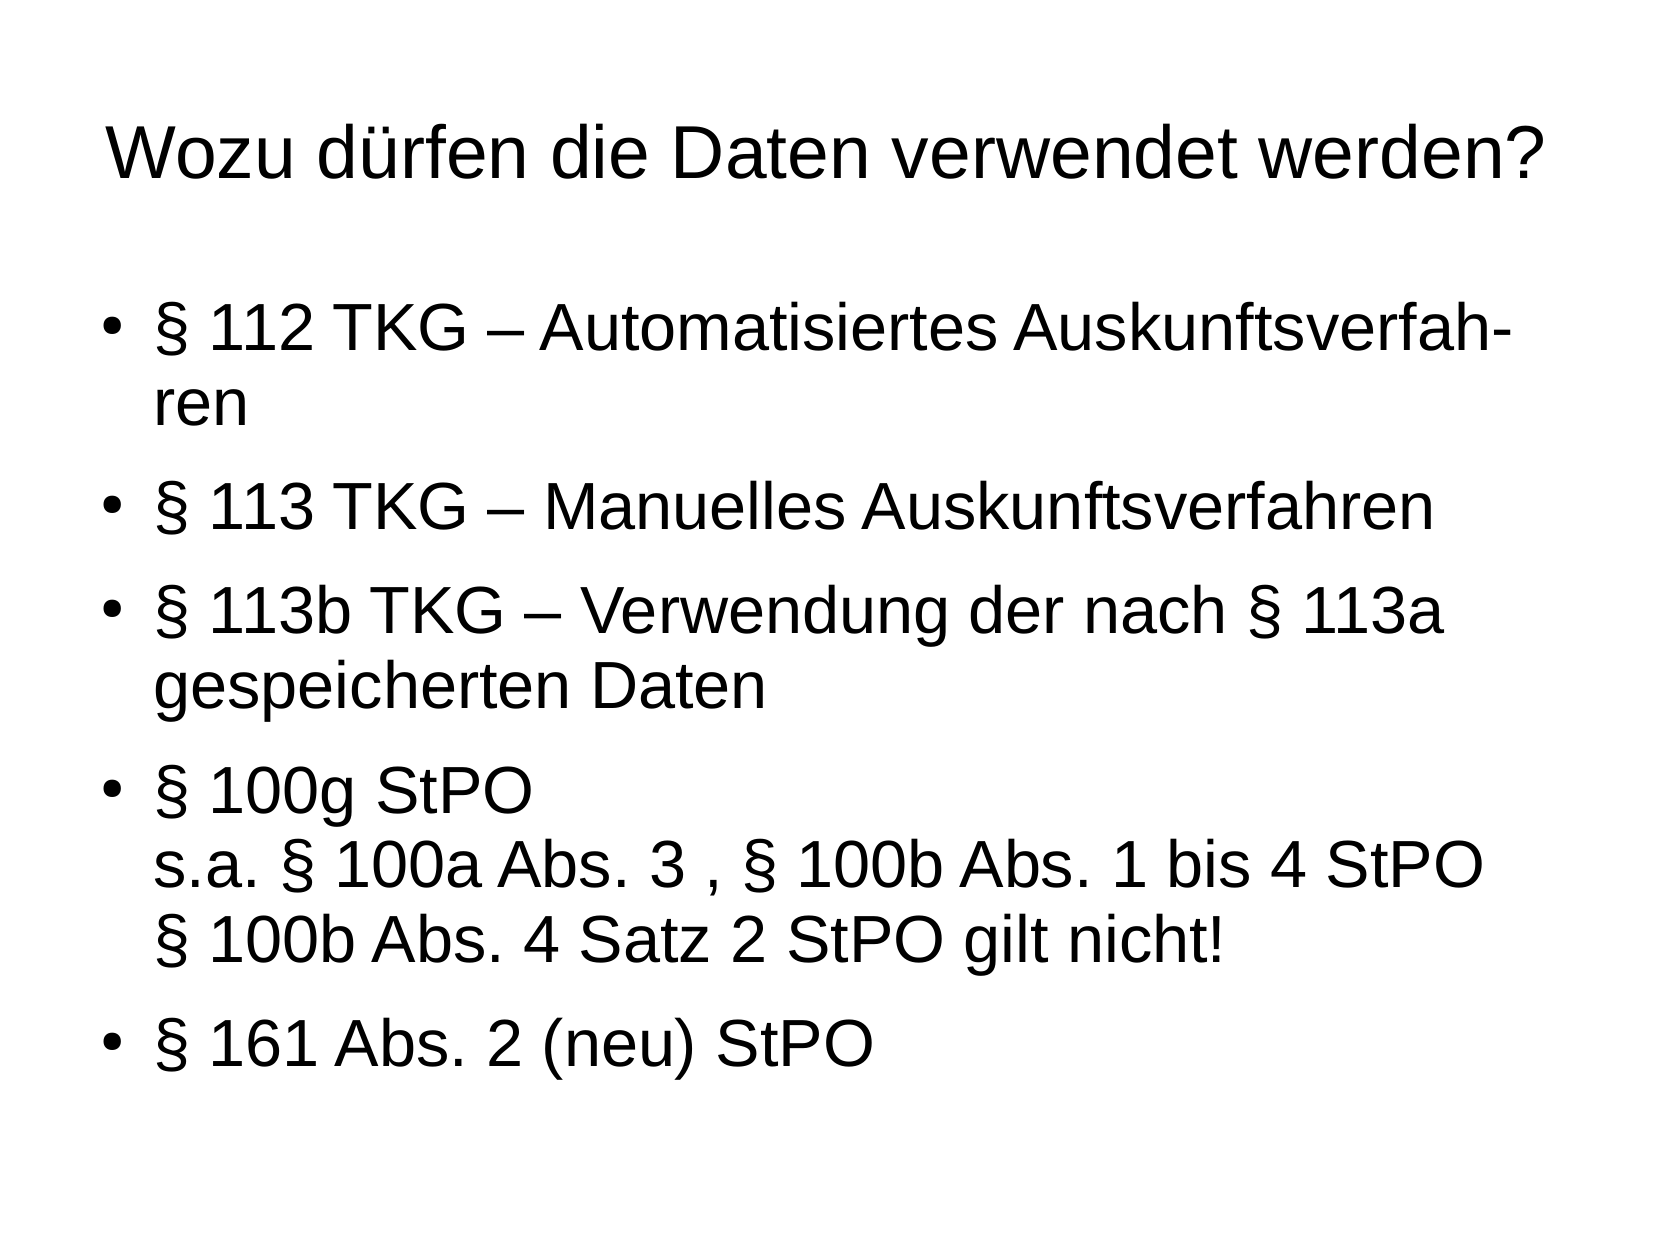

# Wozu dürfen die Daten verwendet werden?
§ 112 TKG – Automatisiertes Auskunftsverfah-ren
§ 113 TKG – Manuelles Auskunftsverfahren
§ 113b TKG – Verwendung der nach § 113a gespeicherten Daten
§ 100g StPO
s.a. § 100a Abs. 3 , § 100b Abs. 1 bis 4 StPO
§ 100b Abs. 4 Satz 2 StPO gilt nicht!
§ 161 Abs. 2 (neu) StPO